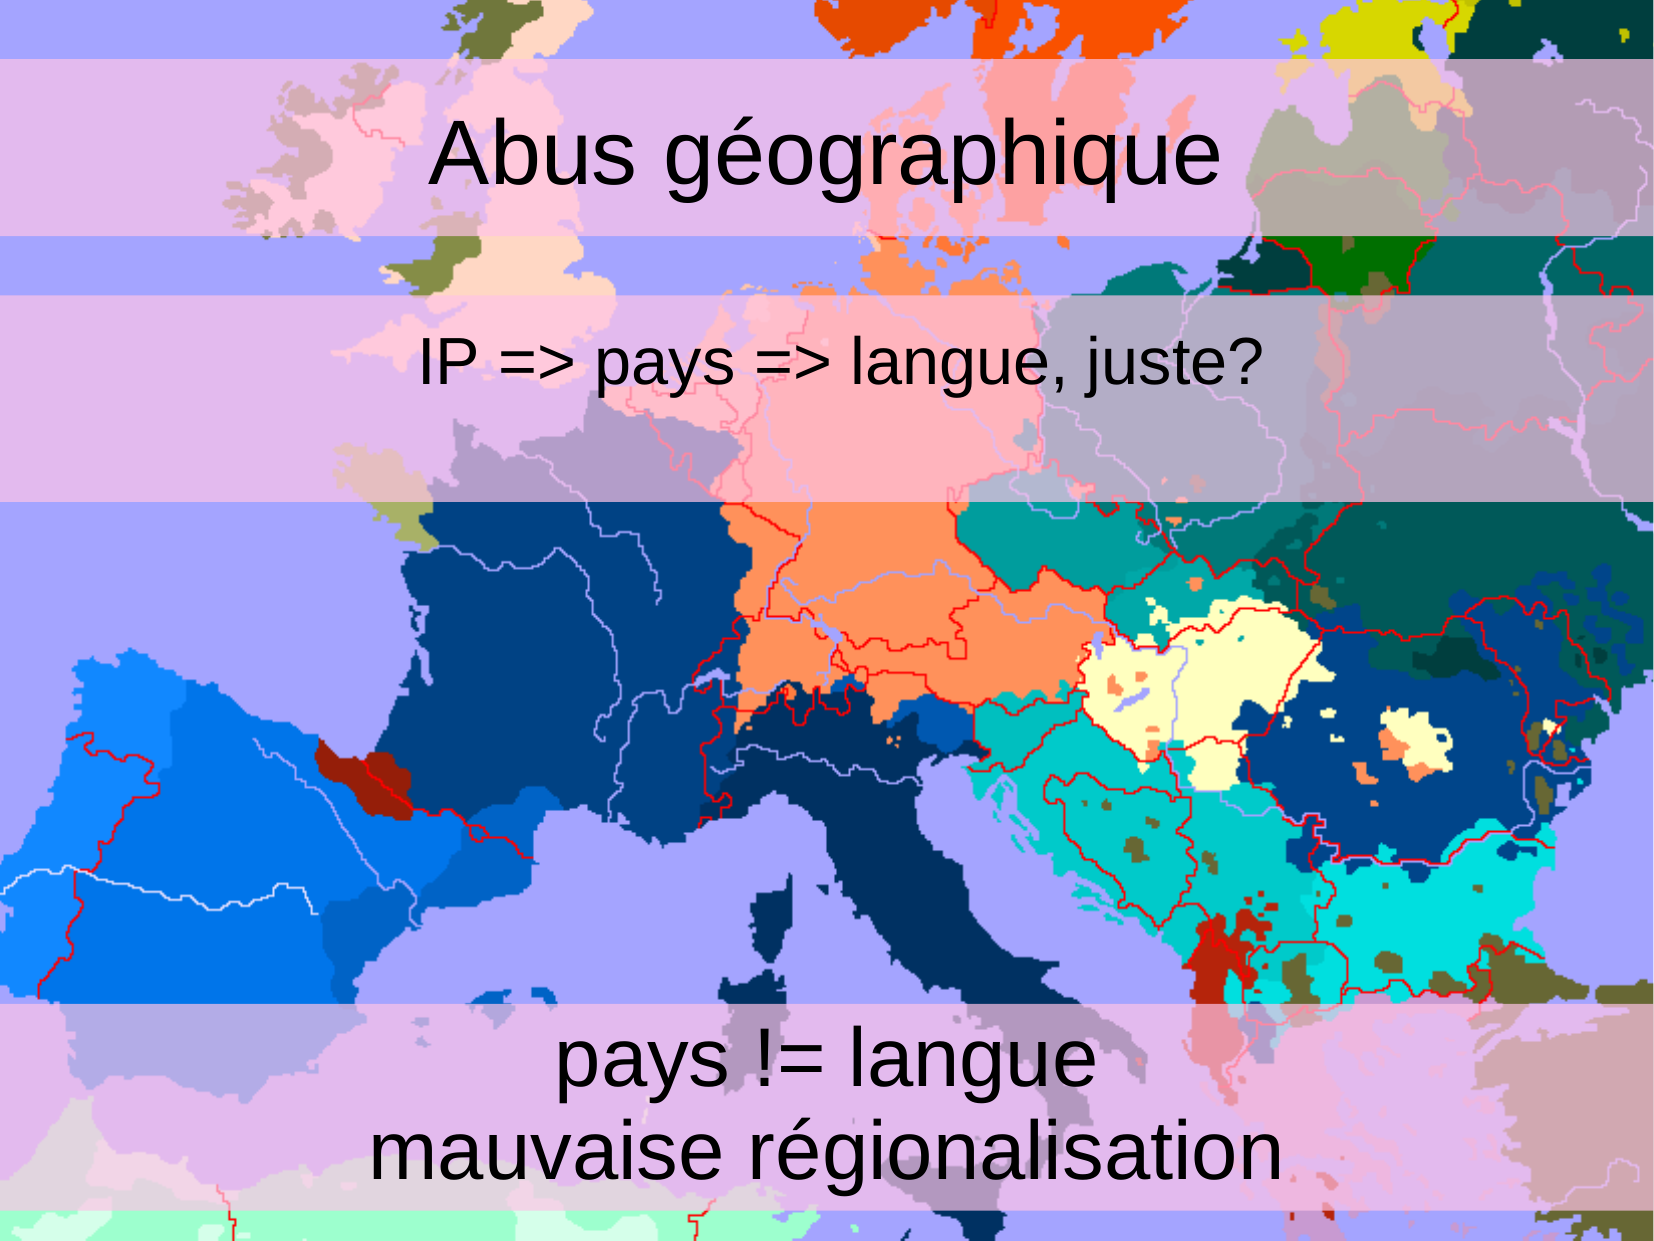

# Abus géographique
IP => pays => langue, juste?
pays != langue
mauvaise régionalisation